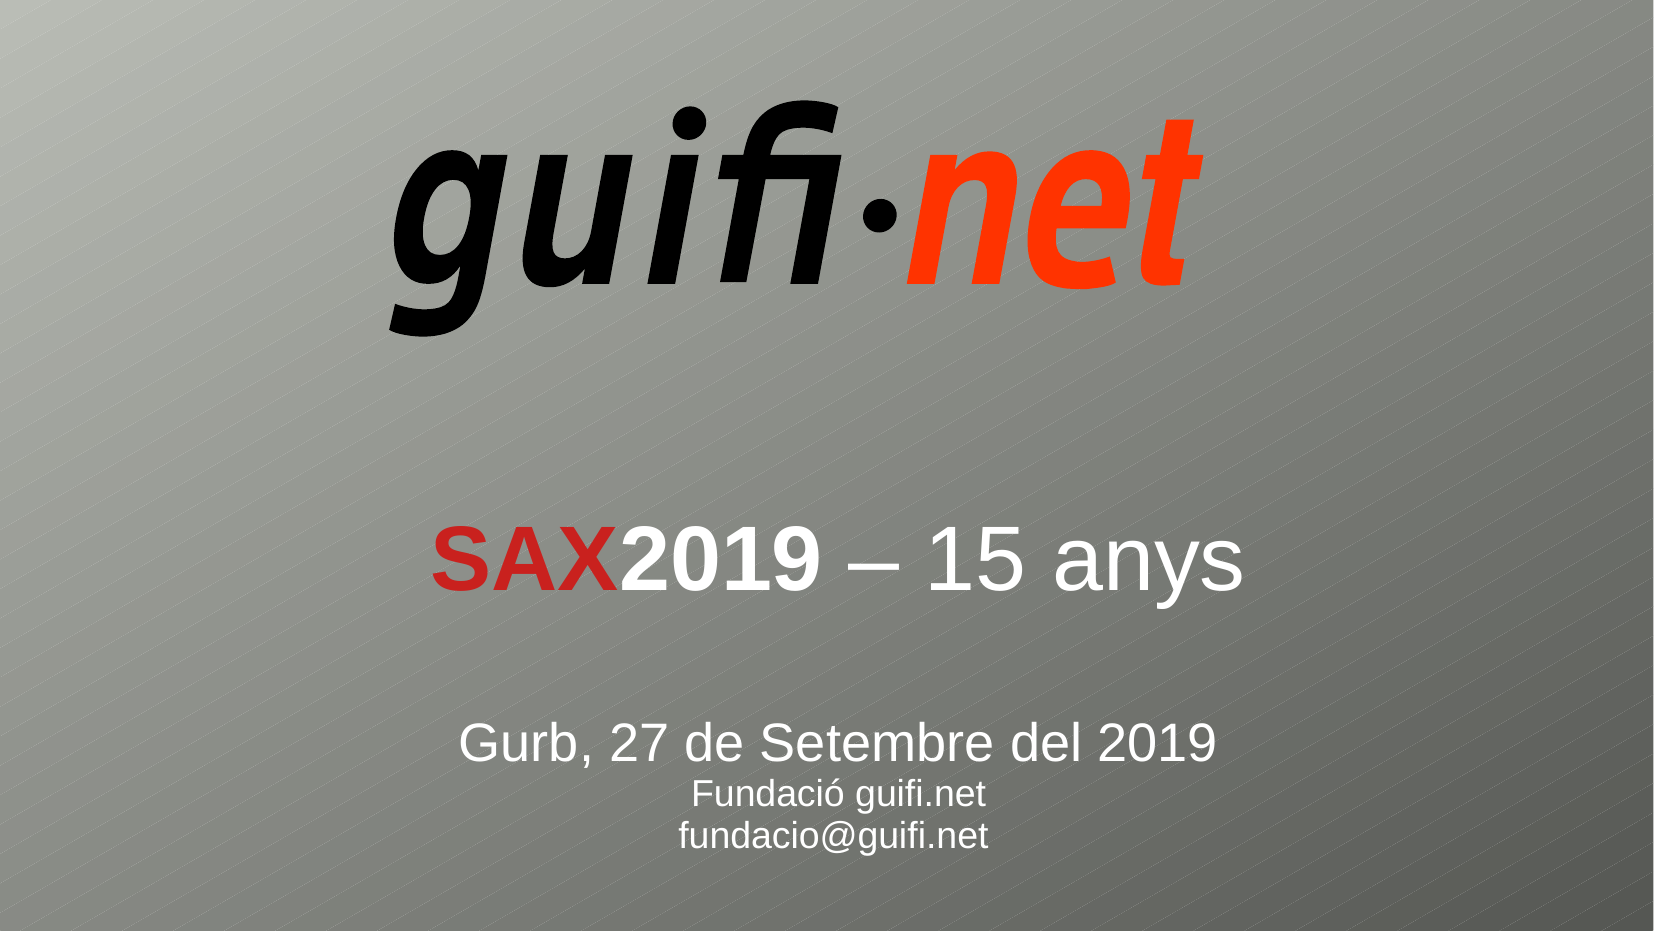

SAX2019 – 15 anys
Gurb, 27 de Setembre del 2019
Fundació guifi.net
fundacio@guifi.net